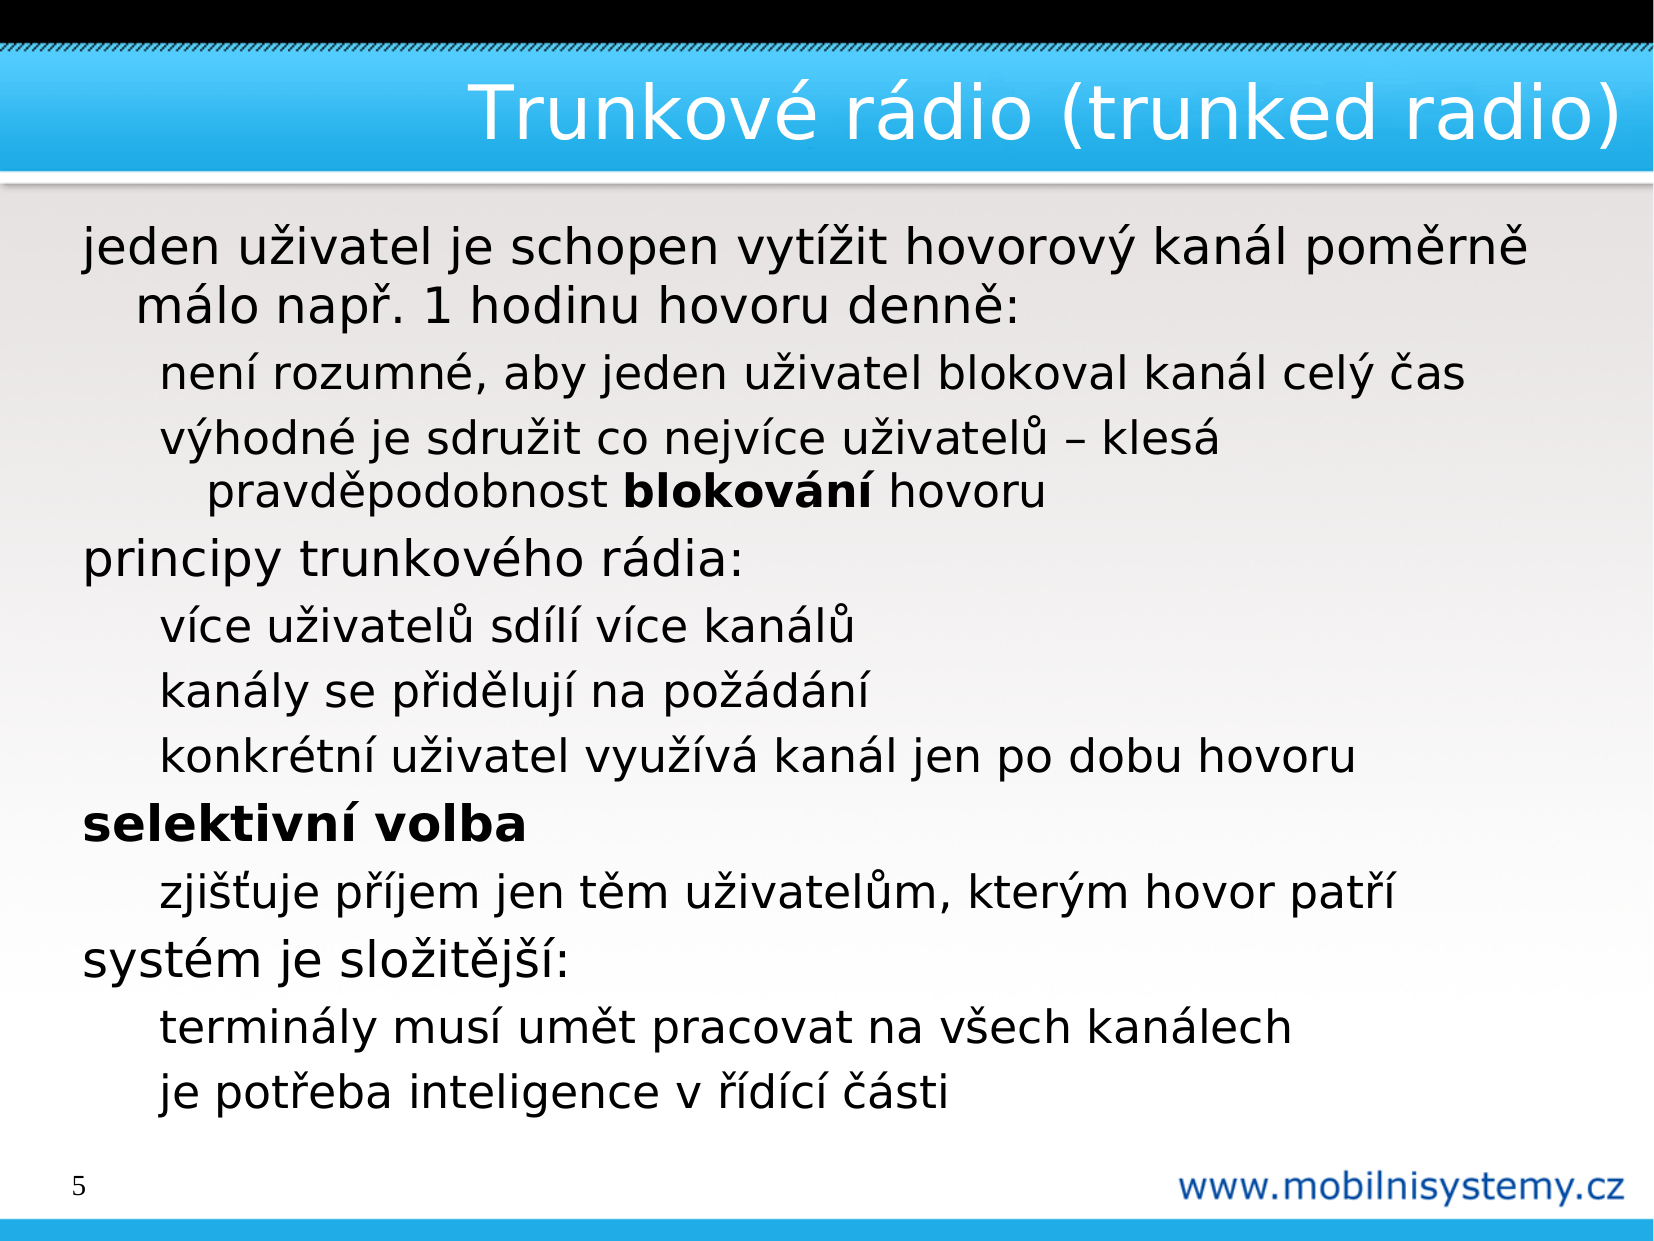

# Trunkové rádio (trunked radio)
jeden uživatel je schopen vytížit hovorový kanál poměrně málo např. 1 hodinu hovoru denně:
není rozumné, aby jeden uživatel blokoval kanál celý čas
výhodné je sdružit co nejvíce uživatelů – klesá pravděpodobnost blokování hovoru
principy trunkového rádia:
více uživatelů sdílí více kanálů
kanály se přidělují na požádání
konkrétní uživatel využívá kanál jen po dobu hovoru
selektivní volba
zjišťuje příjem jen těm uživatelům, kterým hovor patří
systém je složitější:
terminály musí umět pracovat na všech kanálech
je potřeba inteligence v řídící části
5